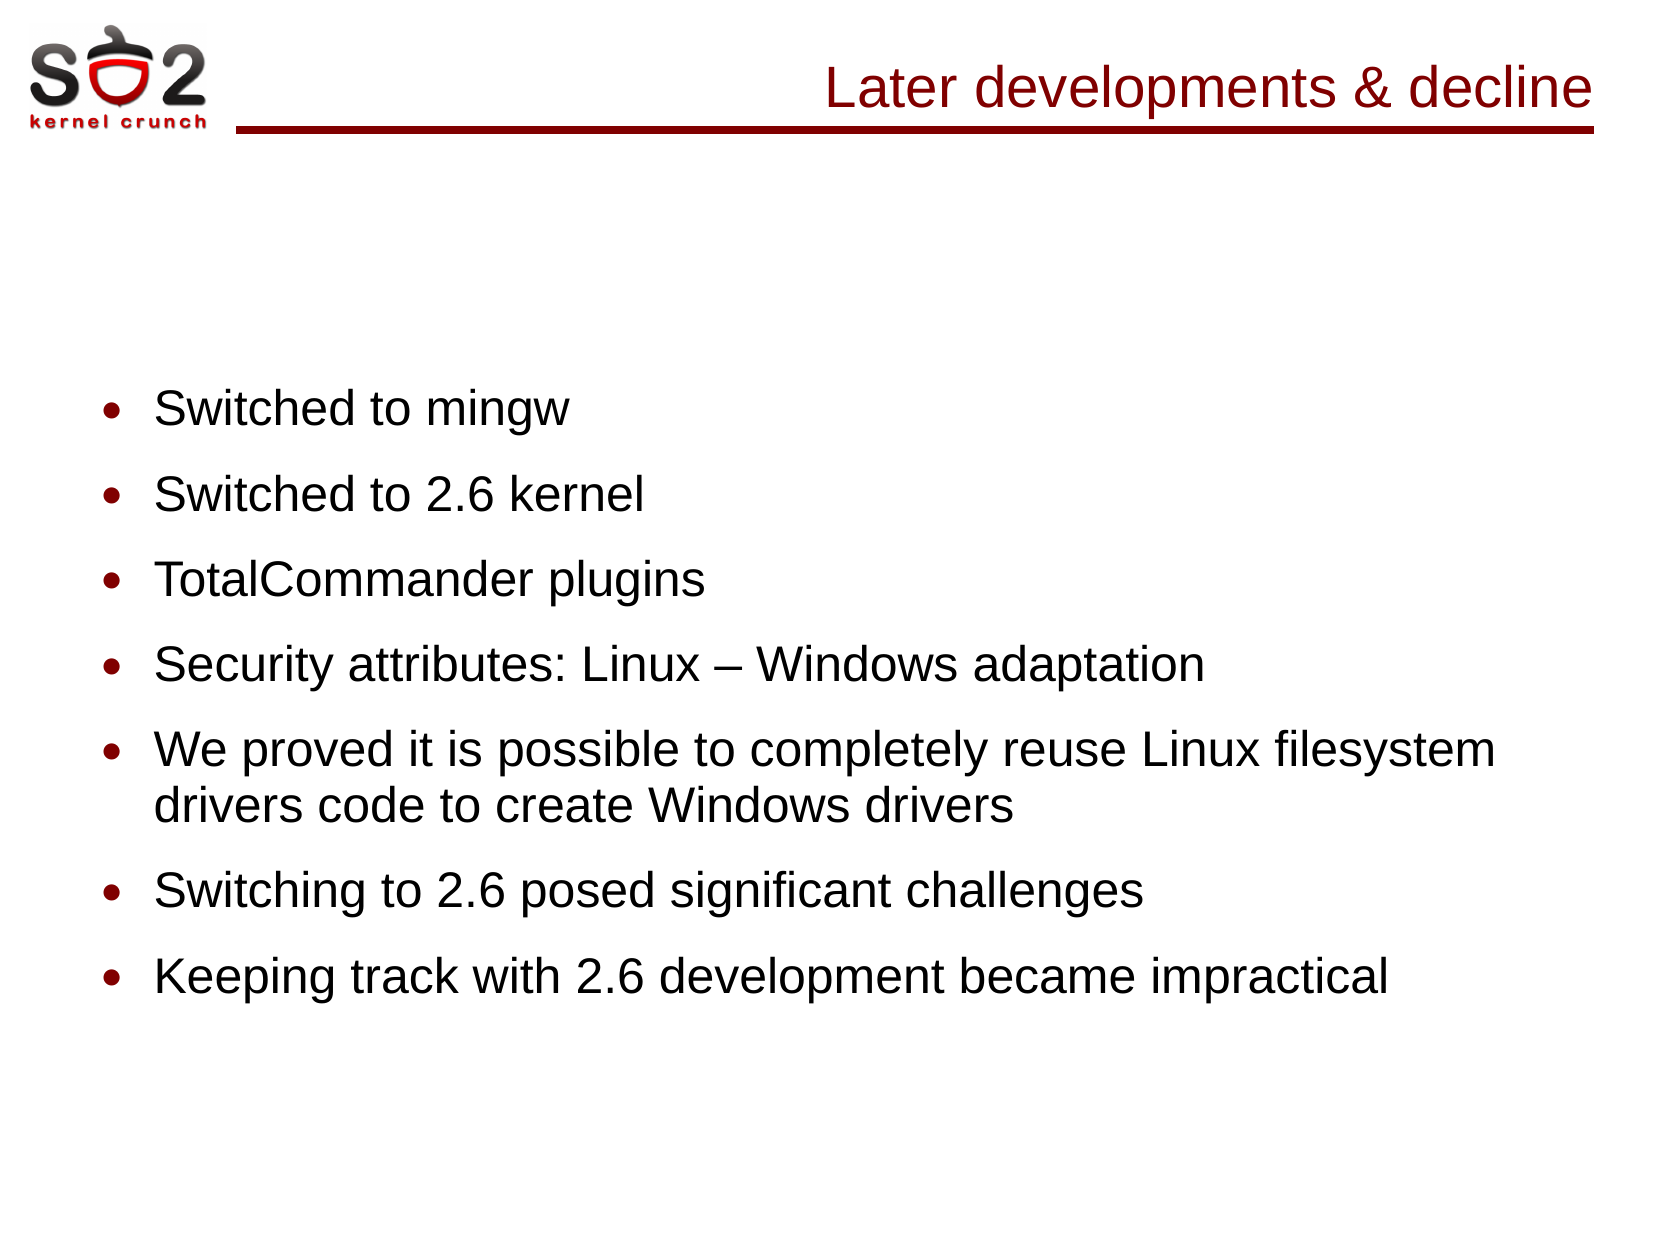

# Later developments & decline
Switched to mingw
Switched to 2.6 kernel
TotalCommander plugins
Security attributes: Linux – Windows adaptation
We proved it is possible to completely reuse Linux filesystem drivers code to create Windows drivers
Switching to 2.6 posed significant challenges
Keeping track with 2.6 development became impractical